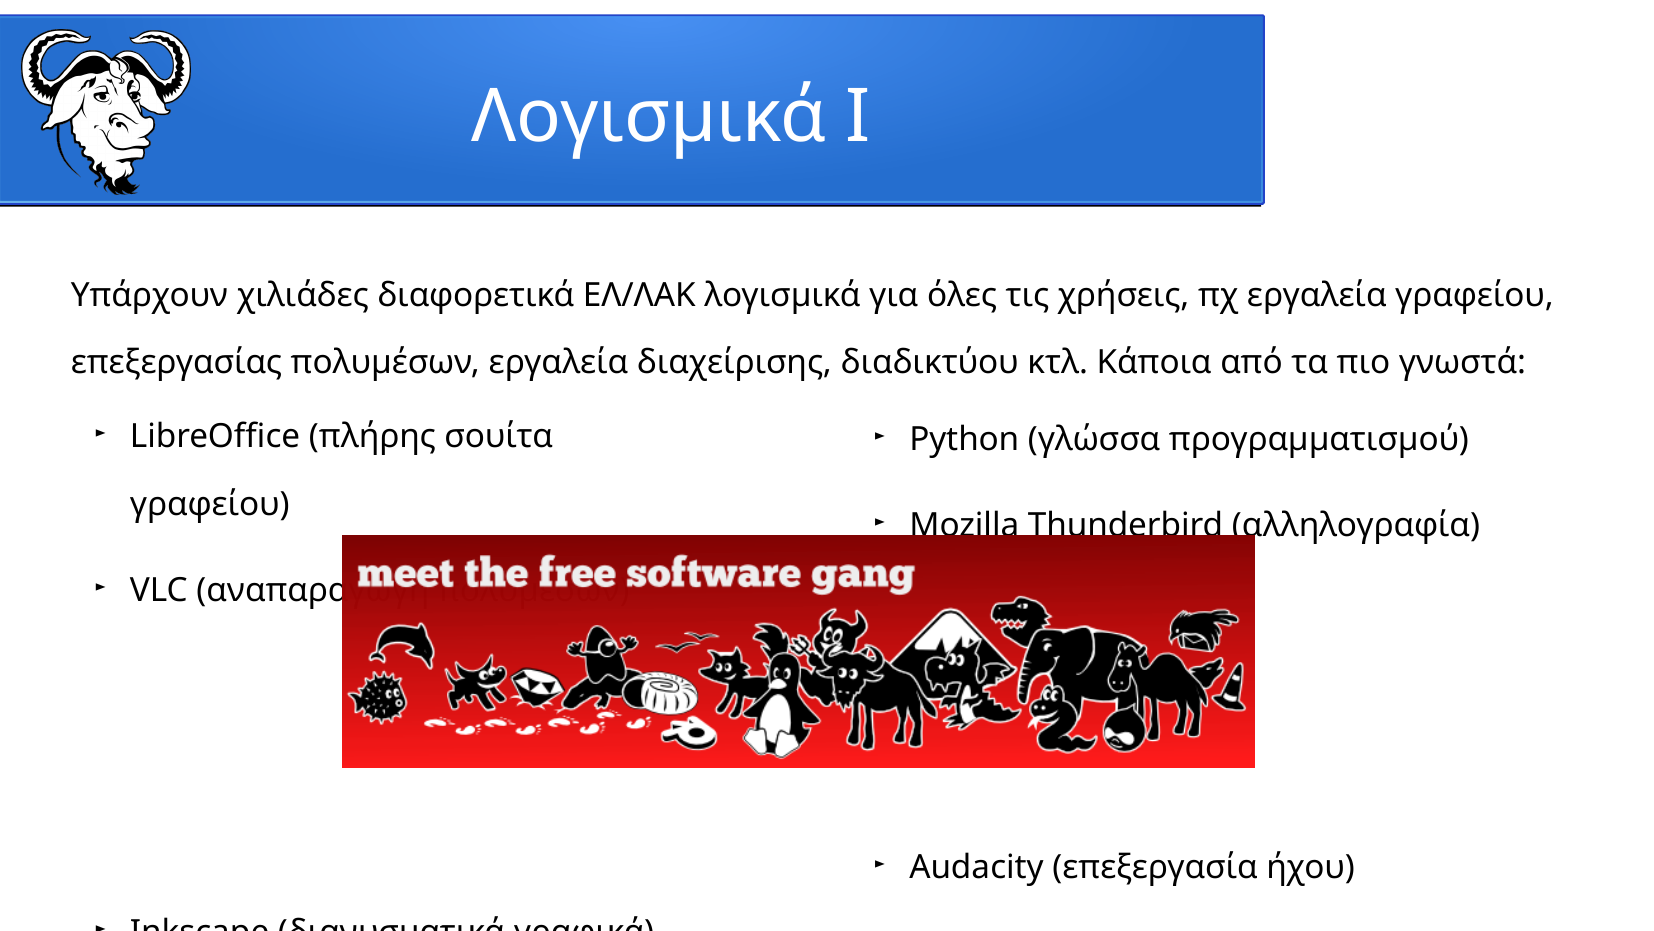

# Λογισμικά I
Υπάρχουν χιλιάδες διαφορετικά ΕΛ/ΛΑΚ λογισμικά για όλες τις χρήσεις, πχ εργαλεία γραφείου, επεξεργασίας πολυμέσων, εργαλεία διαχείρισης, διαδικτύου κτλ. Κάποια από τα πιο γνωστά:
LibreOffice (πλήρης σουίτα γραφείου)
VLC (αναπαραγωγή πολυμέσων)
Inkscape (διανυσματικά γραφικά)
Blender (3D σχεδίαση, animation)
Python (γλώσσα προγραμματισμού)
Mozilla Thunderbird (αλληλογραφία)
Audacity (επεξεργασία ήχου)
https://directory.fsf.org